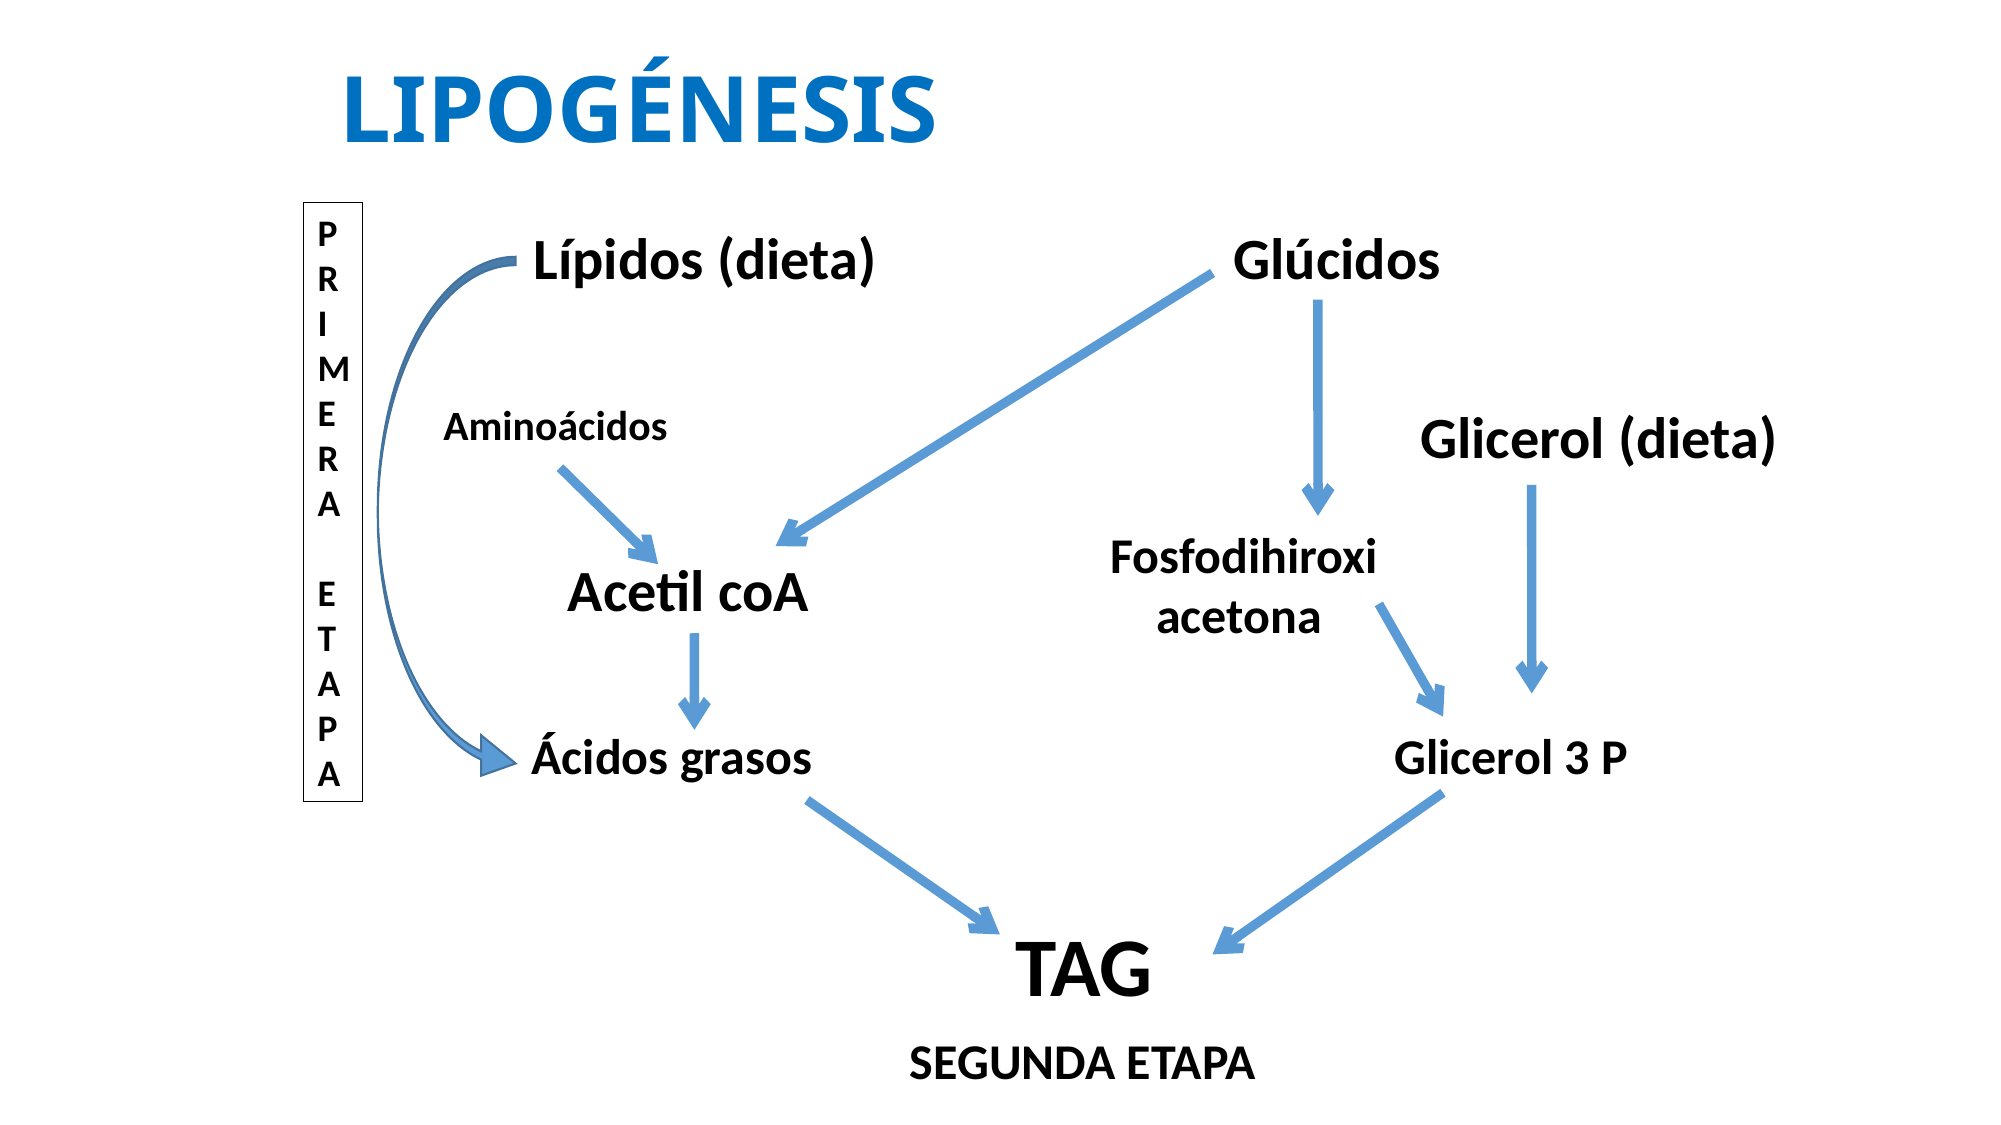

# LIPOGÉNESIS
PR
IMERA
 ETAPA
 Lípidos (dieta) Glúcidos
Aminoácidos
Glicerol (dieta)
Fosfodihiroxi
acetona
Acetil coA
Ácidos grasos
Glicerol 3 P
TAG
SEGUNDA ETAPA